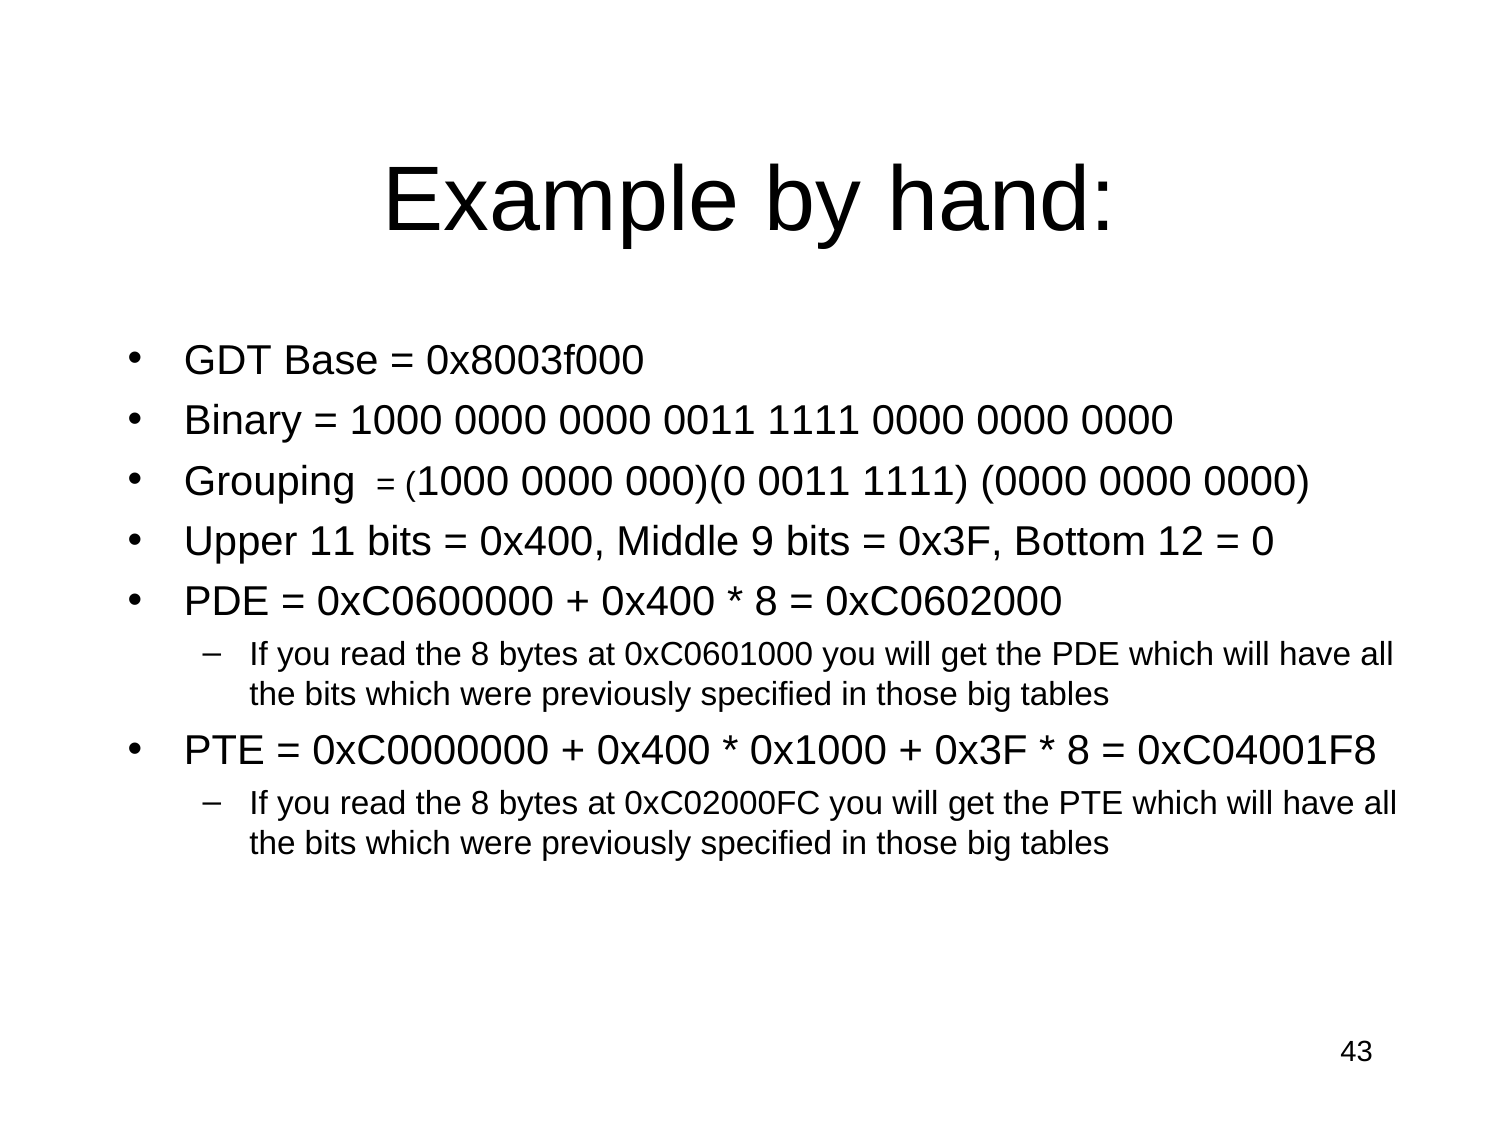

# Example by hand:
GDT Base = 0x8003f000
Binary = 1000 0000 0000 0011 1111 0000 0000 0000
Grouping = (1000 0000 000)(0 0011 1111) (0000 0000 0000)
Upper 11 bits = 0x400, Middle 9 bits = 0x3F, Bottom 12 = 0
PDE = 0xC0600000 + 0x400 * 8 = 0xC0602000
If you read the 8 bytes at 0xC0601000 you will get the PDE which will have all the bits which were previously specified in those big tables
PTE = 0xC0000000 + 0x400 * 0x1000 + 0x3F * 8 = 0xC04001F8
If you read the 8 bytes at 0xC02000FC you will get the PTE which will have all the bits which were previously specified in those big tables